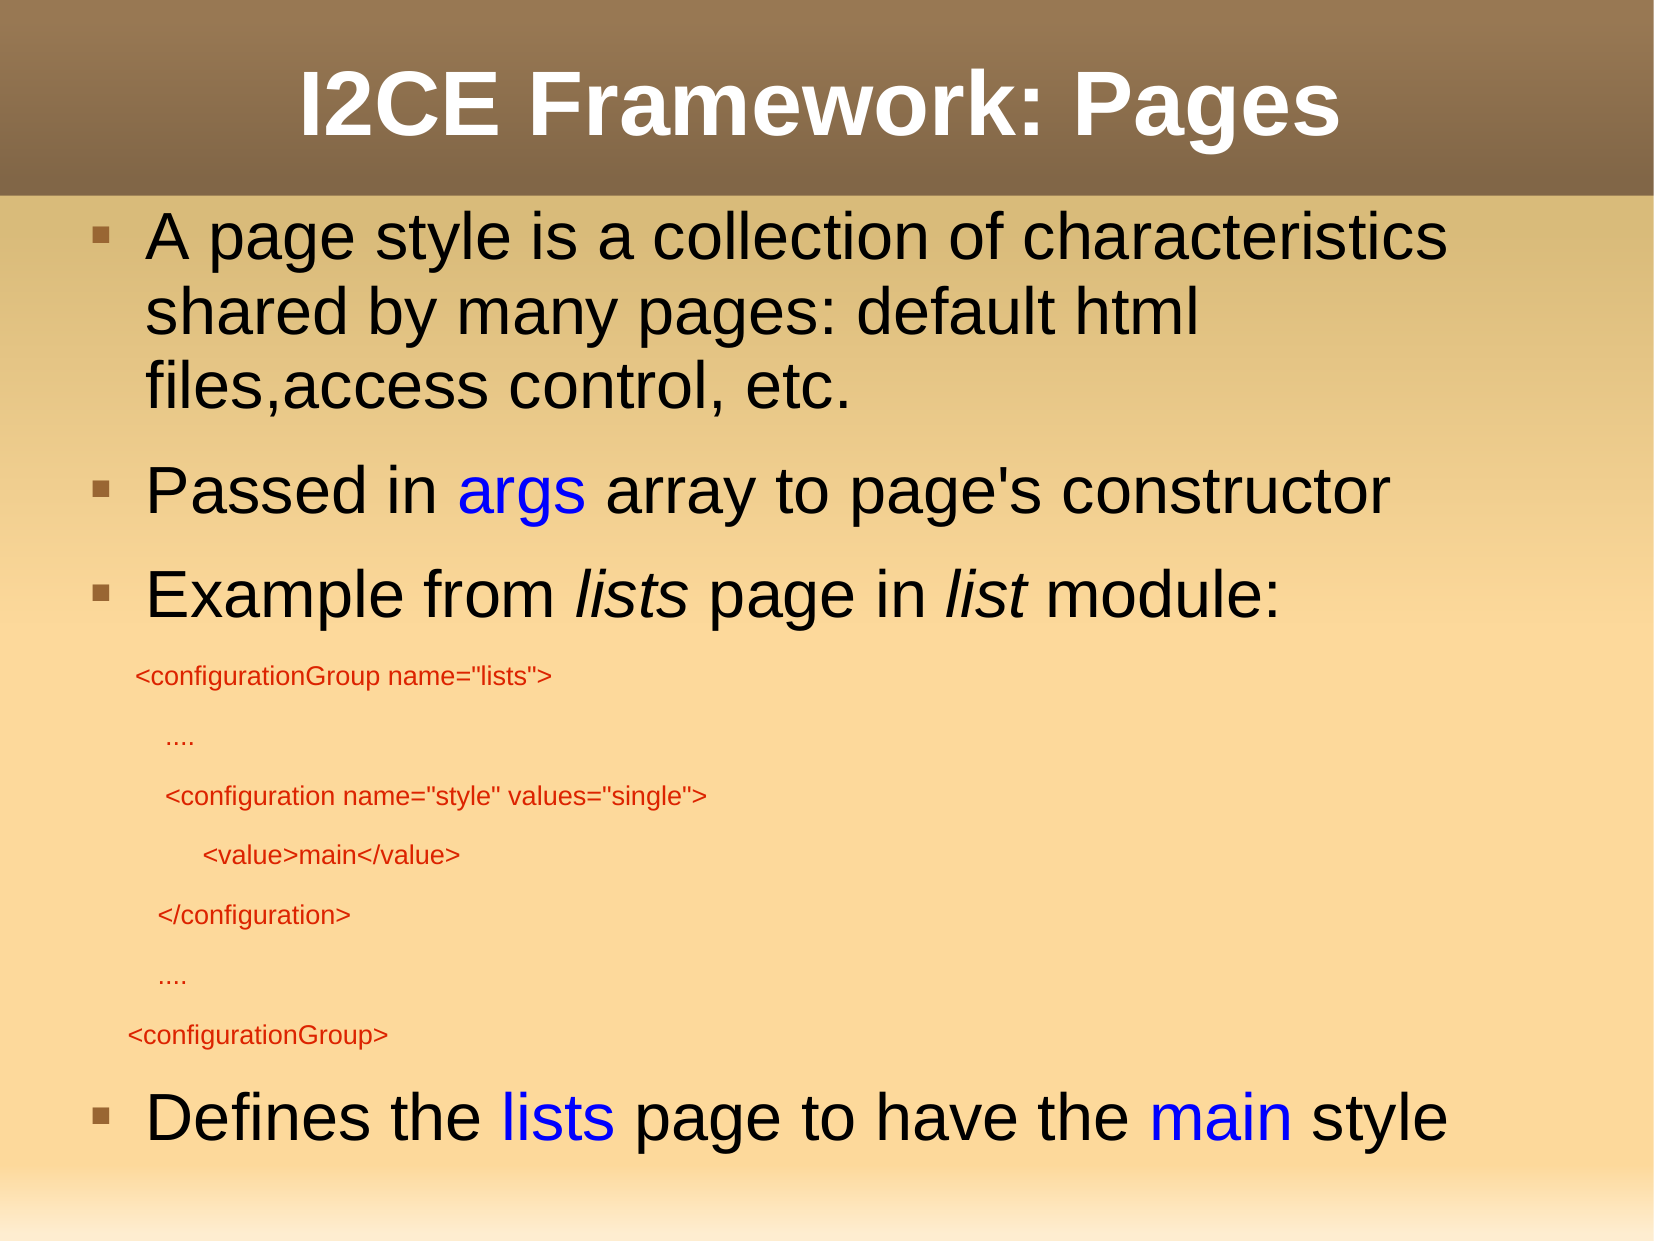

# I2CE Framework: Pages
A page style is a collection of characteristics shared by many pages: default html files,access control, etc.
Passed in args array to page's constructor
Example from lists page in list module:
 <configurationGroup name="lists">
 ....
 <configuration name="style" values="single">
 <value>main</value>
 </configuration>
 ....
 <configurationGroup>
Defines the lists page to have the main style